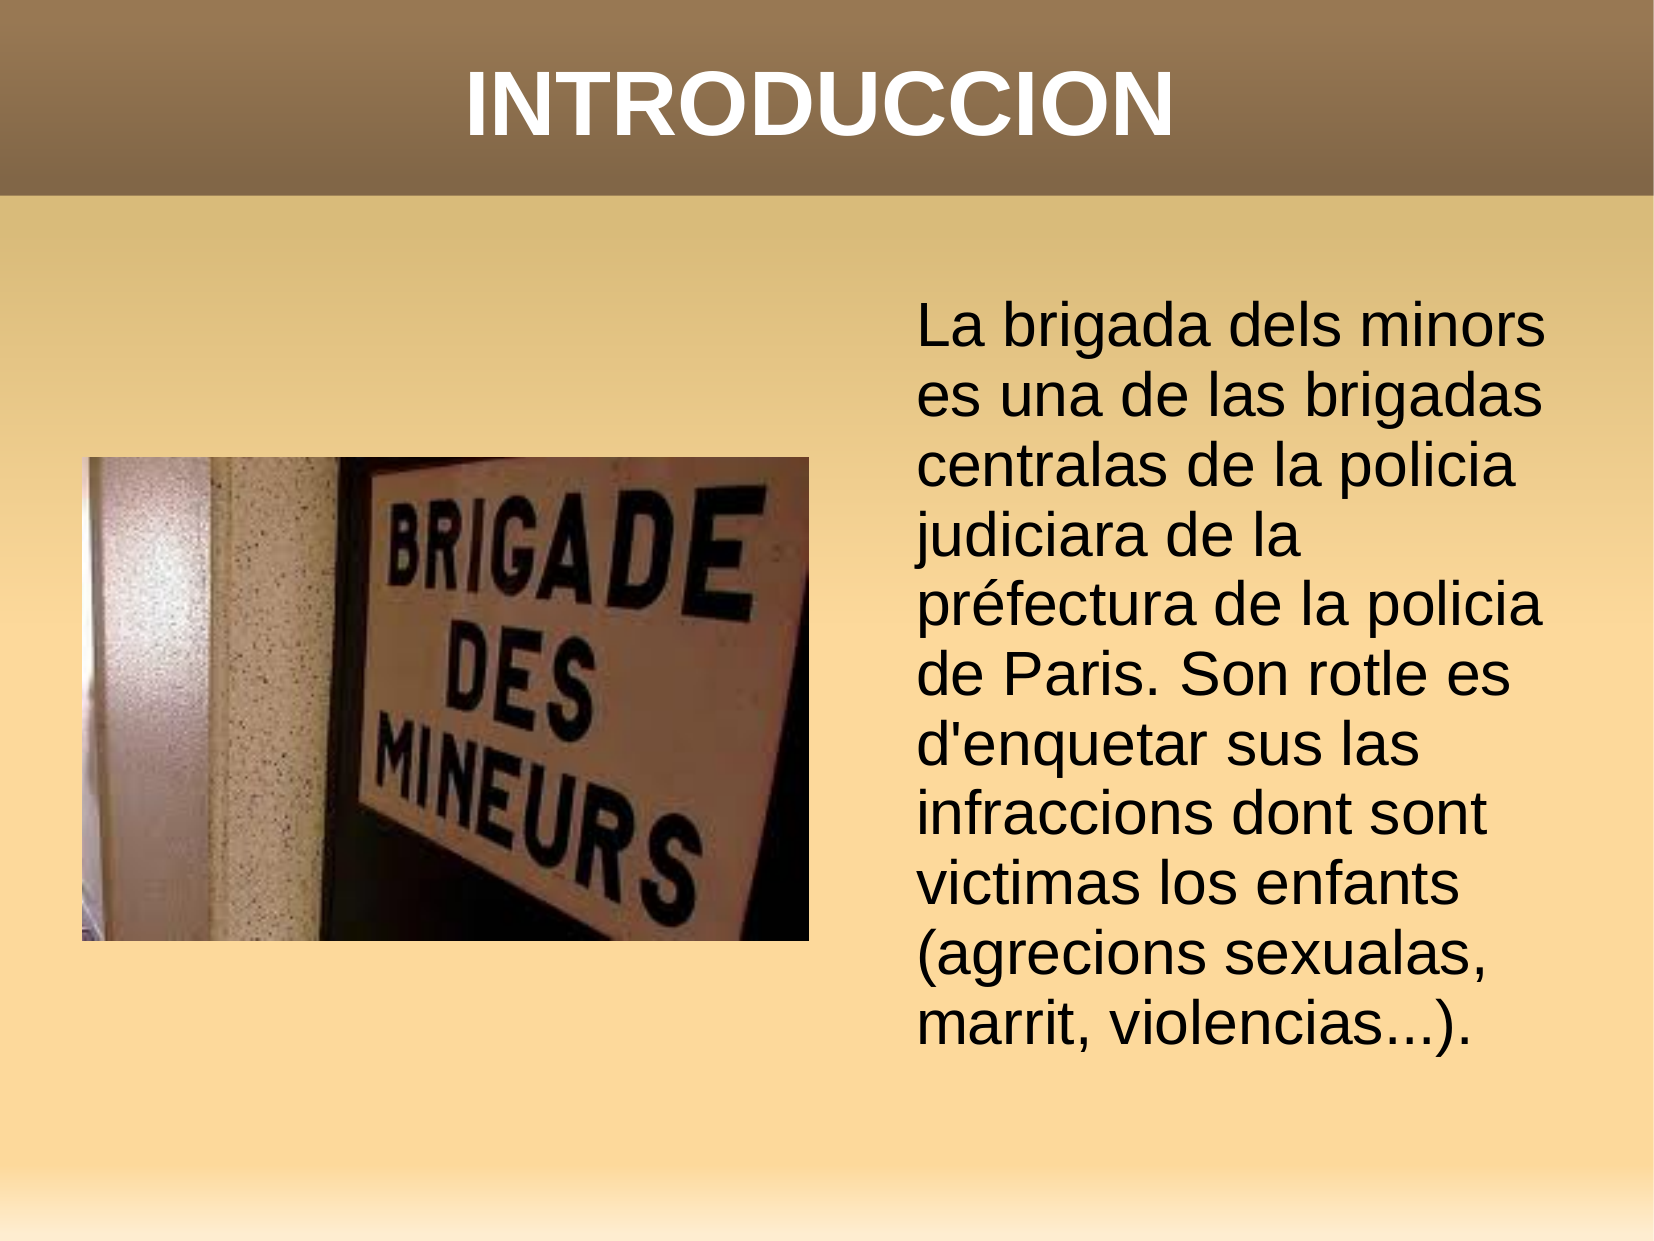

# INTRODUCCION
La brigada dels minors es una de las brigadas centralas de la policia judiciara de la préfectura de la policia de Paris. Son rotle es d'enquetar sus las infraccions dont sont victimas los enfants (agrecions sexualas, marrit, violencias...).